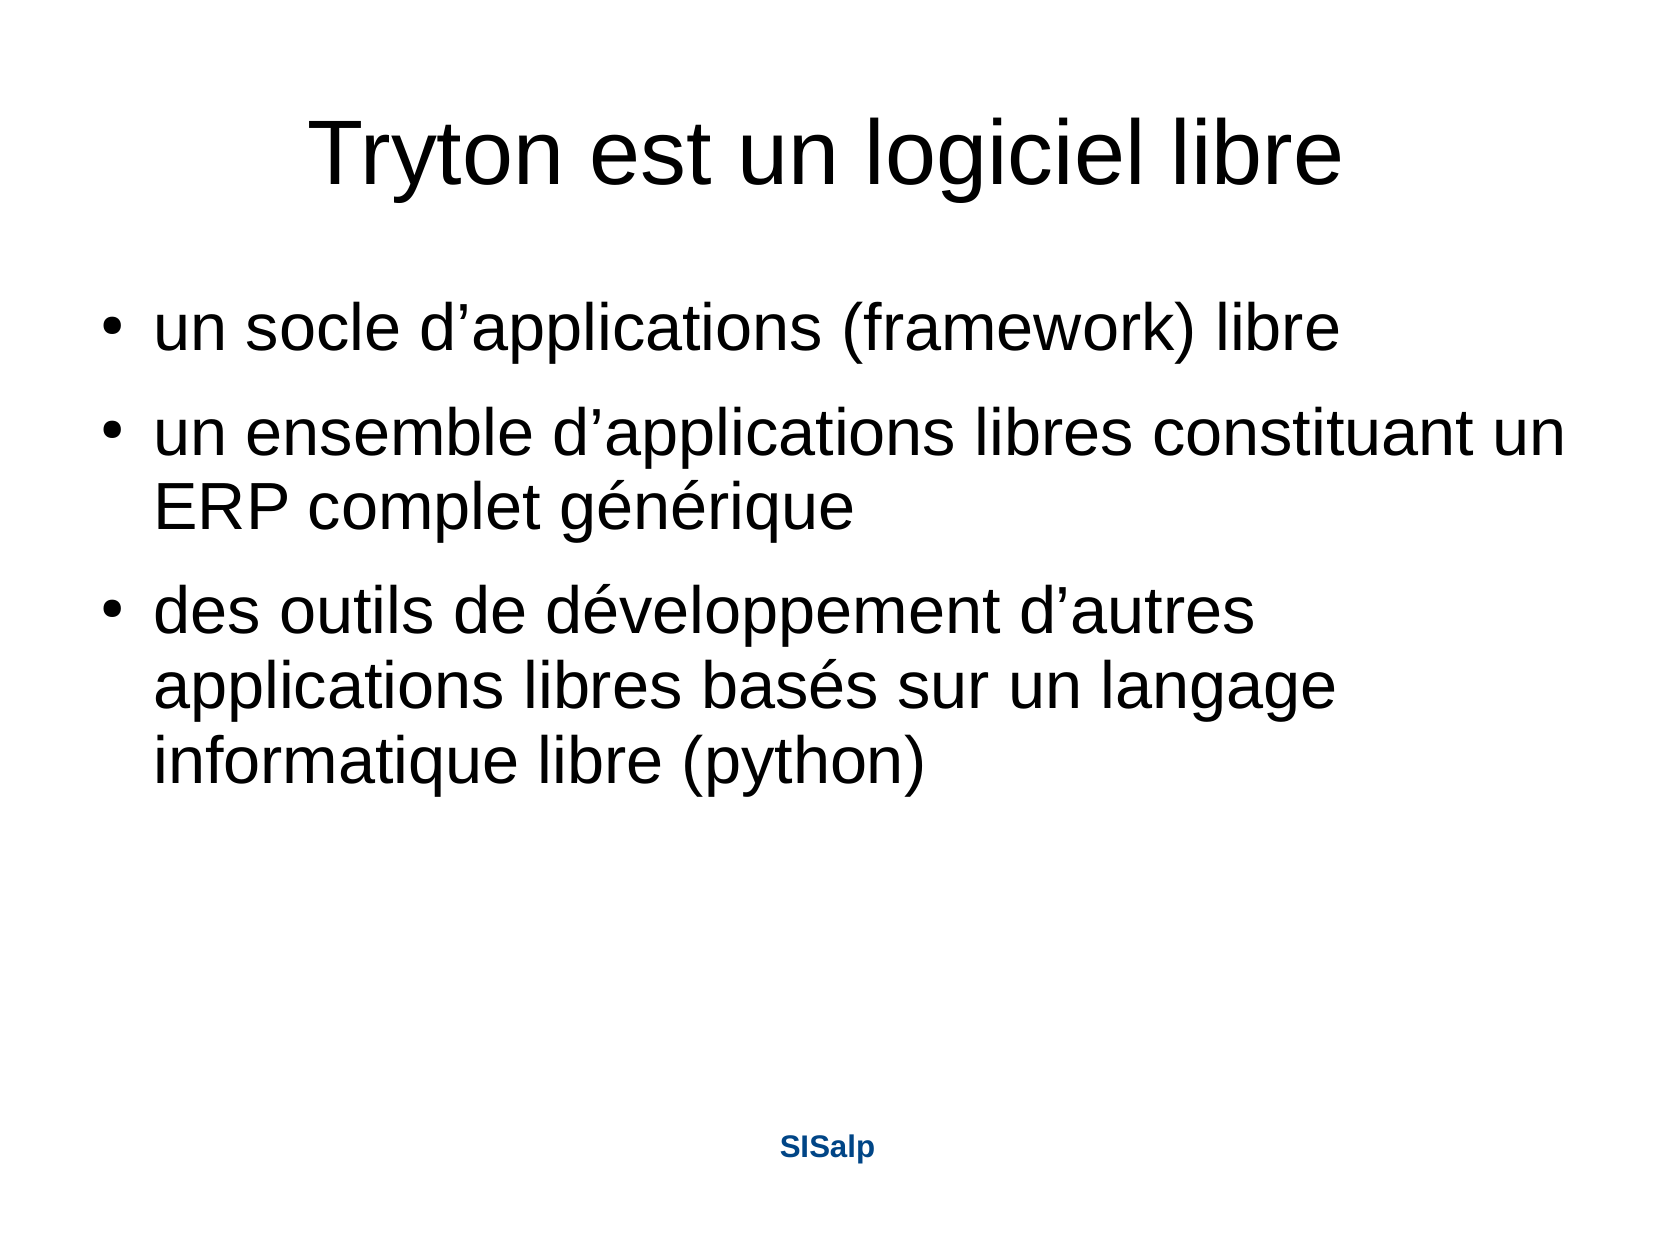

# Tryton est un logiciel libre
un socle d’applications (framework) libre
un ensemble d’applications libres constituant un ERP complet générique
des outils de développement d’autres applications libres basés sur un langage informatique libre (python)